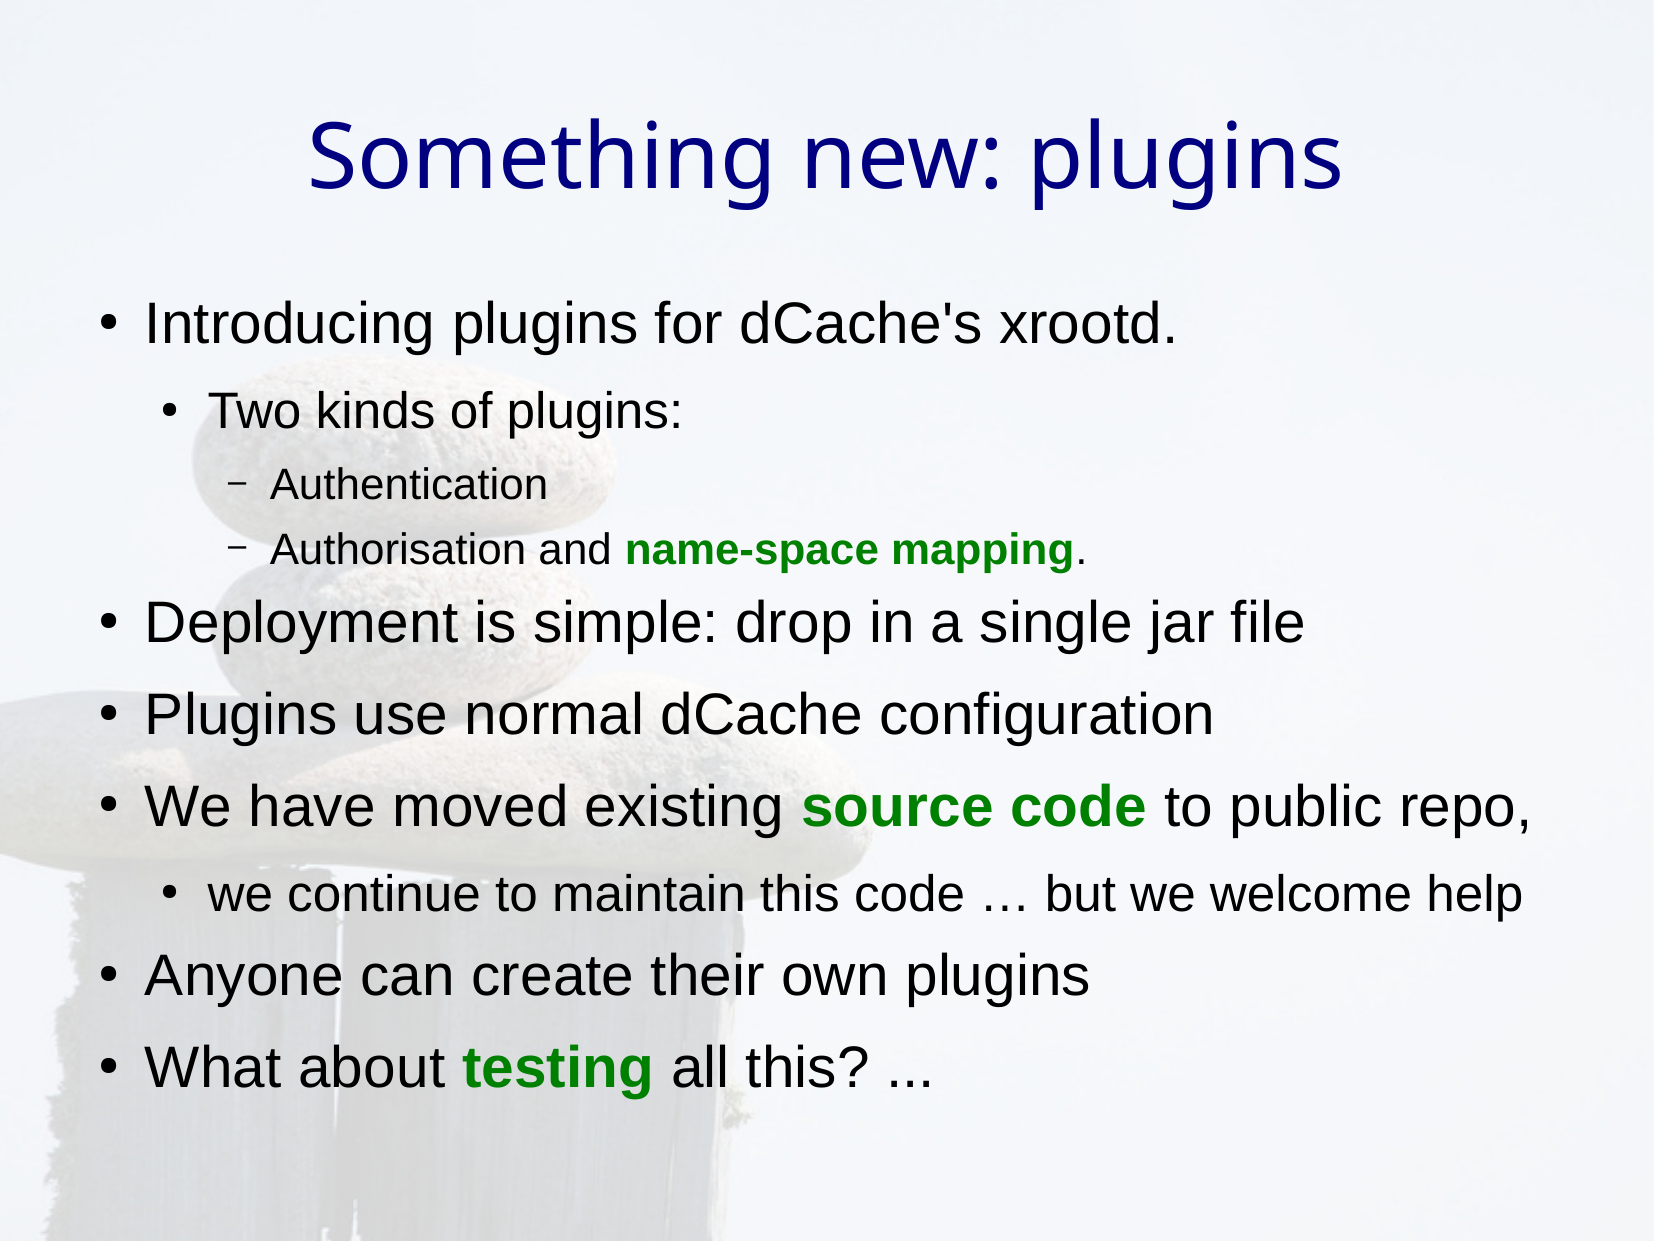

# Something new: plugins
Introducing plugins for dCache's xrootd.
Two kinds of plugins:
Authentication
Authorisation and name-space mapping.
Deployment is simple: drop in a single jar file
Plugins use normal dCache configuration
We have moved existing source code to public repo,
we continue to maintain this code … but we welcome help
Anyone can create their own plugins
What about testing all this? ...